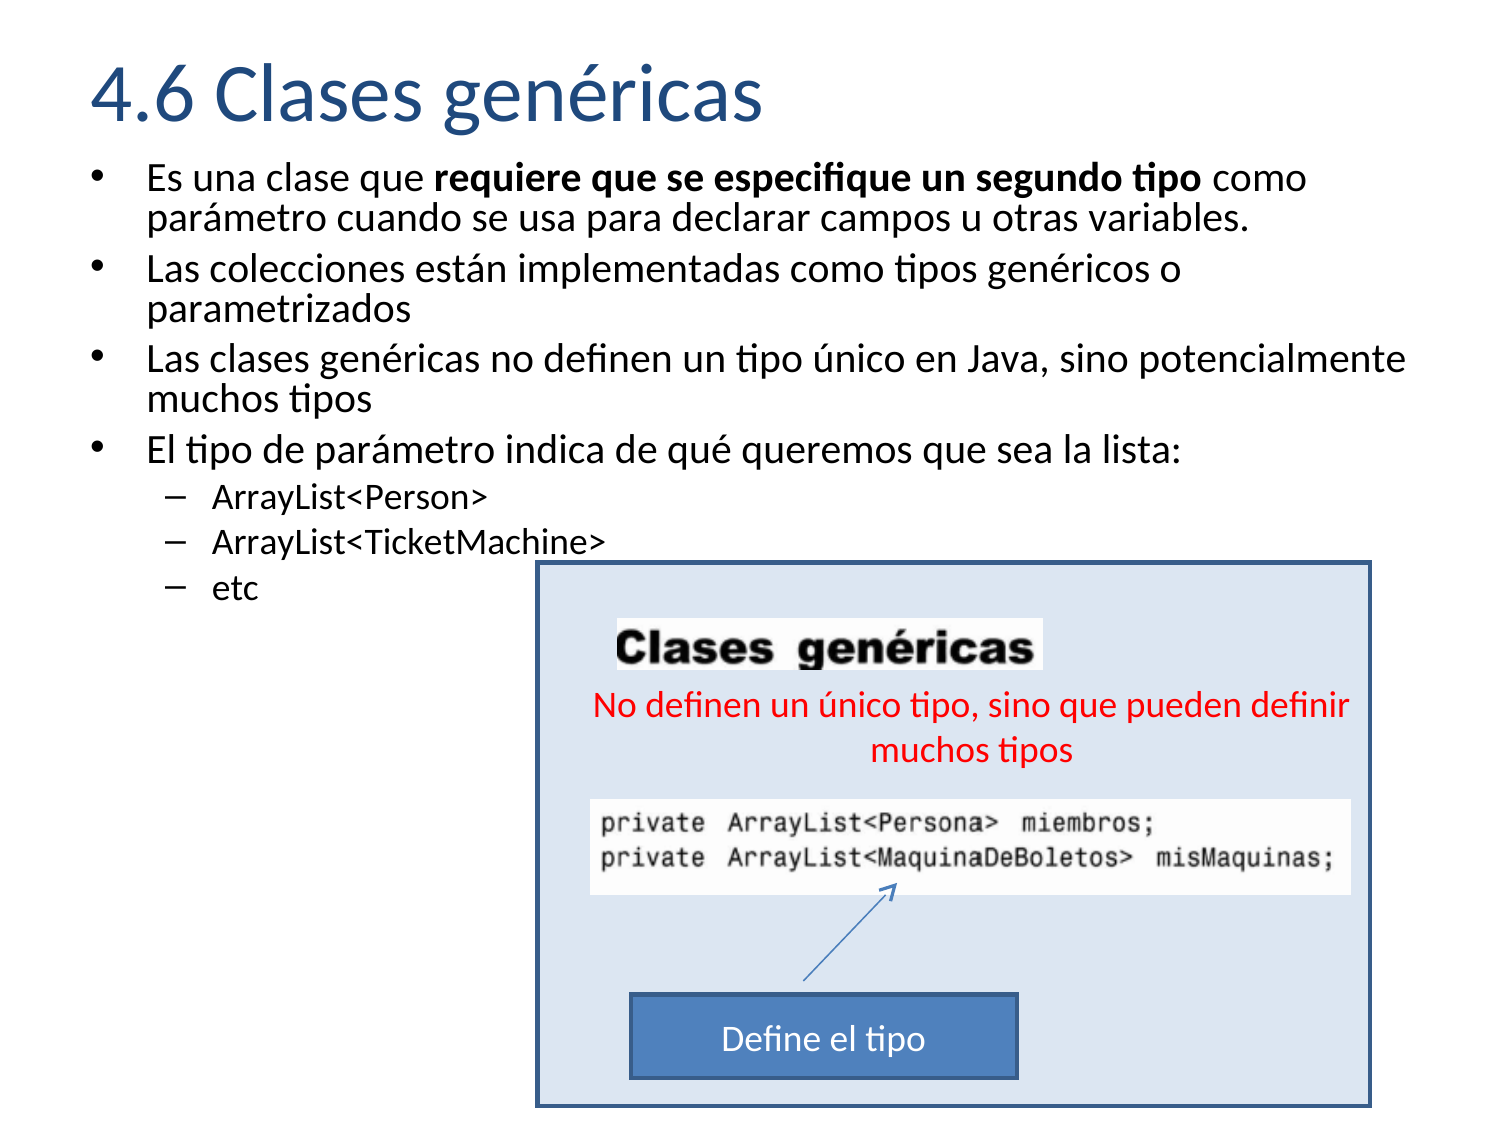

# 4.6 Clases genéricas
Es una clase que requiere que se especifique un segundo tipo como parámetro cuando se usa para declarar campos u otras variables.
Las colecciones están implementadas como tipos genéricos o parametrizados
Las clases genéricas no definen un tipo único en Java, sino potencialmente muchos tipos
El tipo de parámetro indica de qué queremos que sea la lista:
ArrayList<Person>
ArrayList<TicketMachine>
etc
No definen un único tipo, sino que pueden definir muchos tipos
Define el tipo